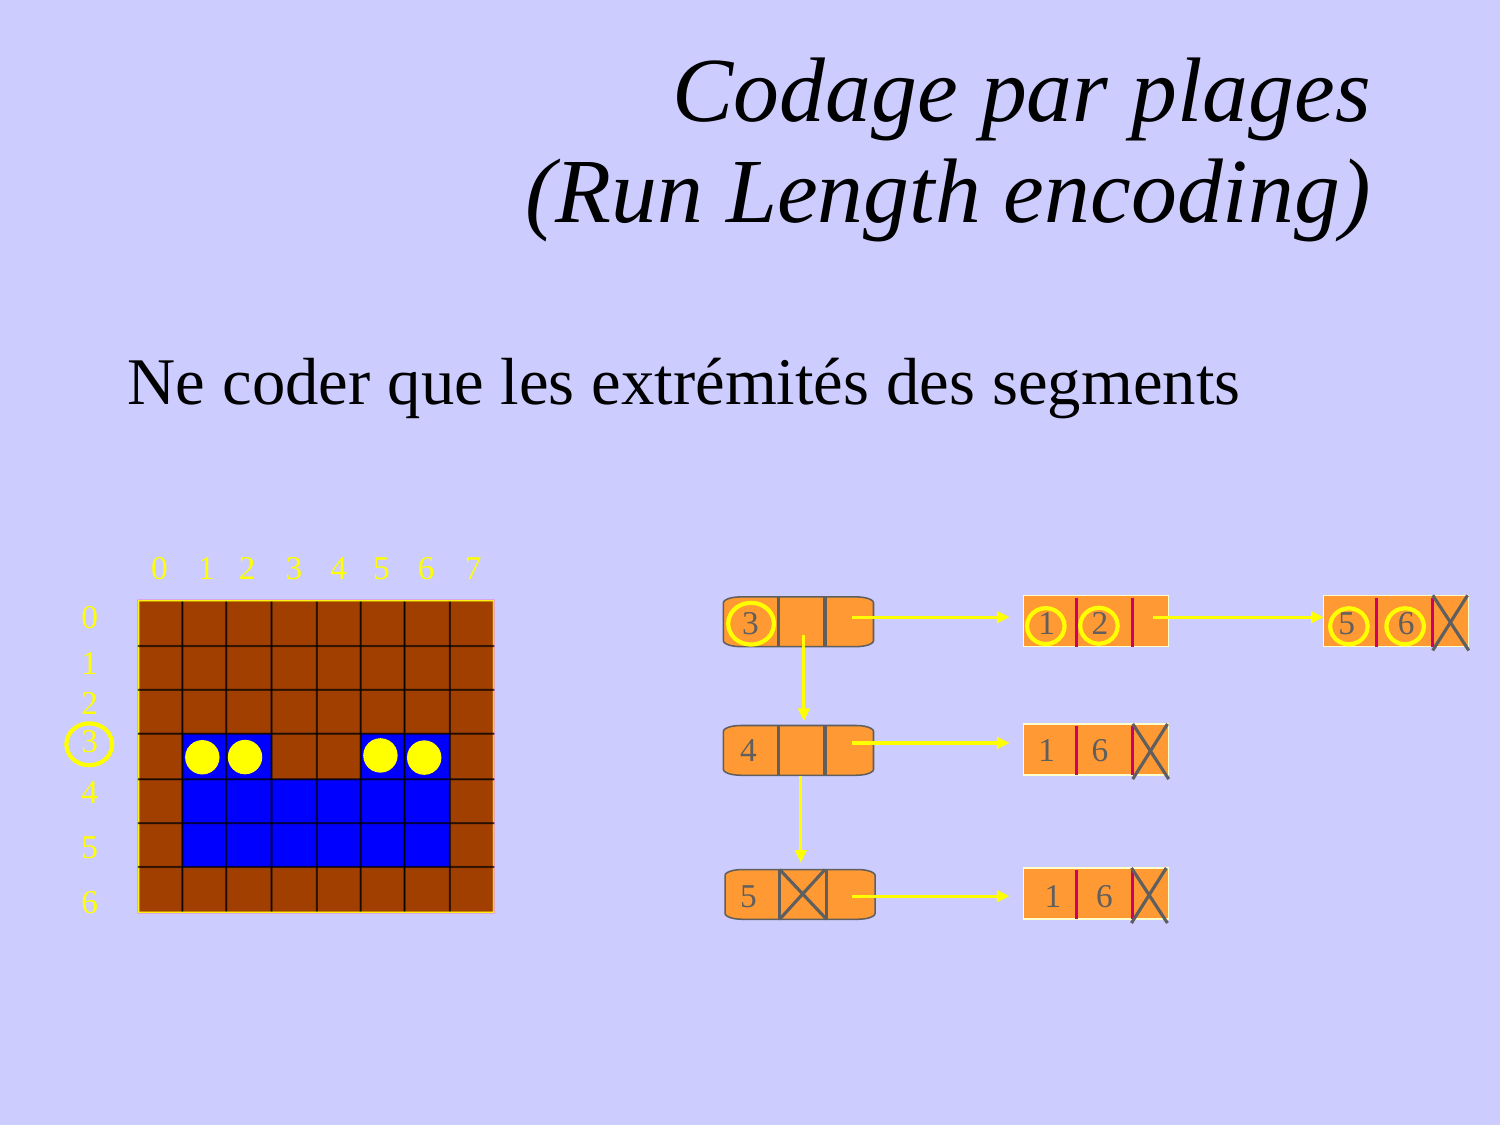

# Codage par plages (Run Length encoding)
Ne coder que les extrémités des segments
0
1
2
3
4
5
6
7
0
1
2
3
4
5
6
3
1
2
5
6
4
1
6
5
1
6